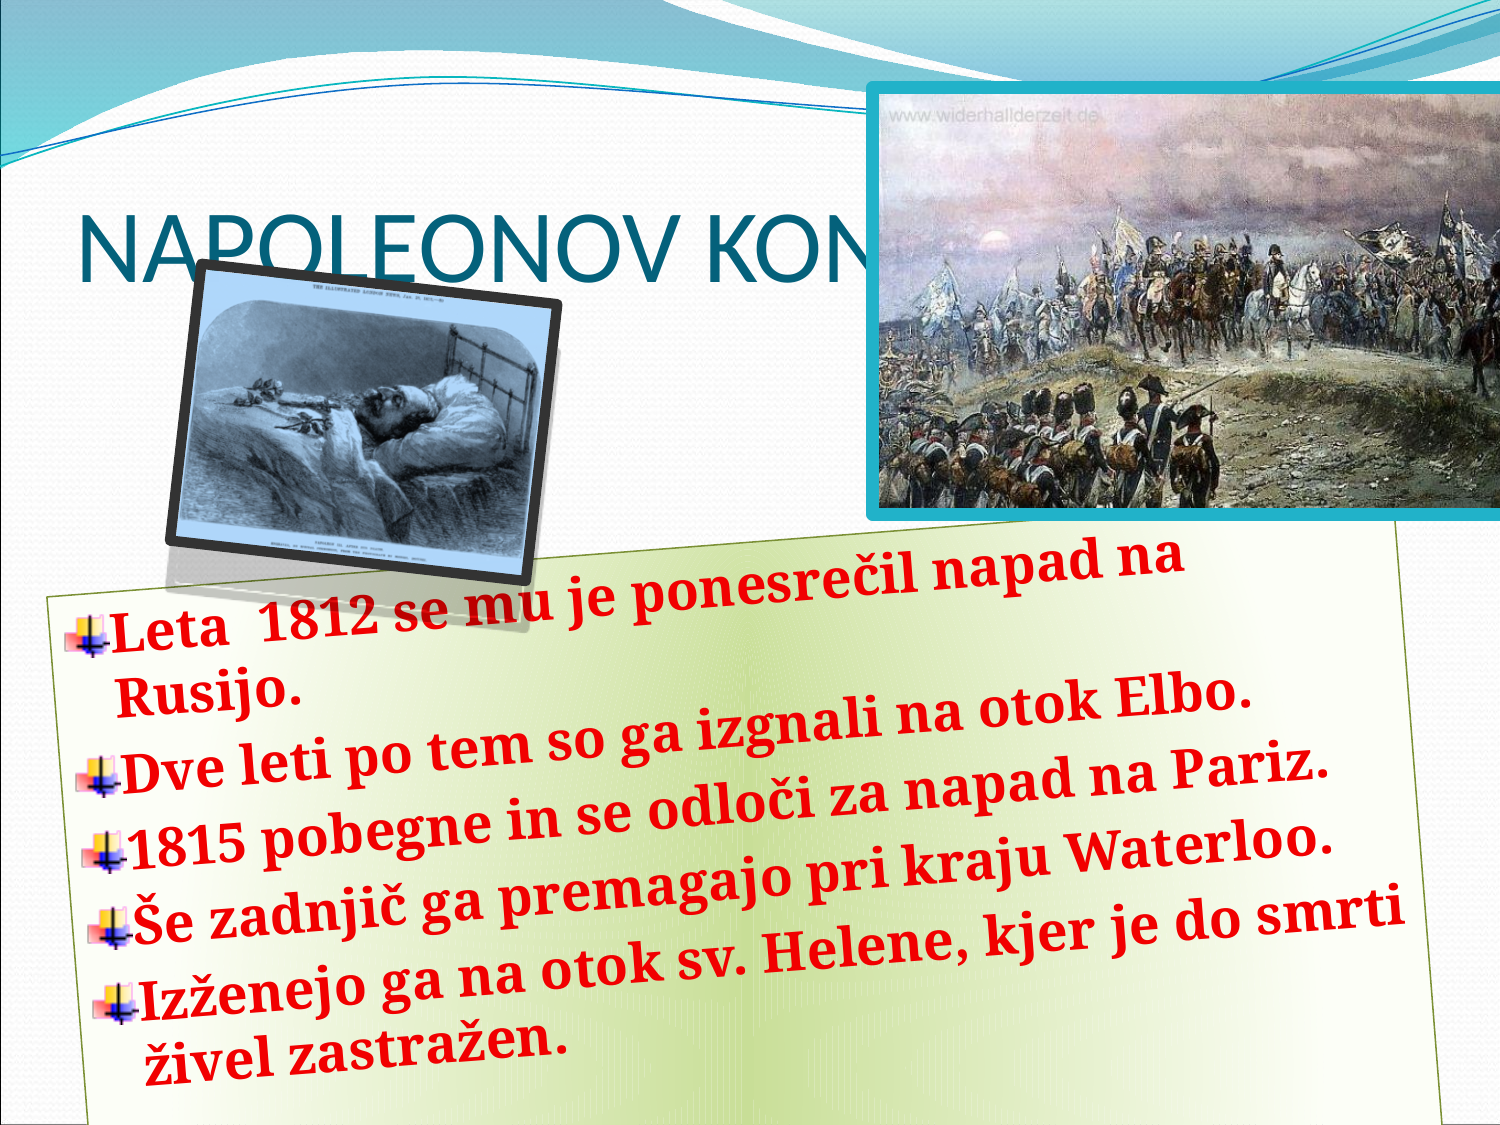

# NAPOLEONOV KONEC
Leta 1812 se mu je ponesrečil napad na Rusijo.
Dve leti po tem so ga izgnali na otok Elbo.
1815 pobegne in se odloči za napad na Pariz.
Še zadnjič ga premagajo pri kraju Waterloo.
Izženejo ga na otok sv. Helene, kjer je do smrti živel zastražen.